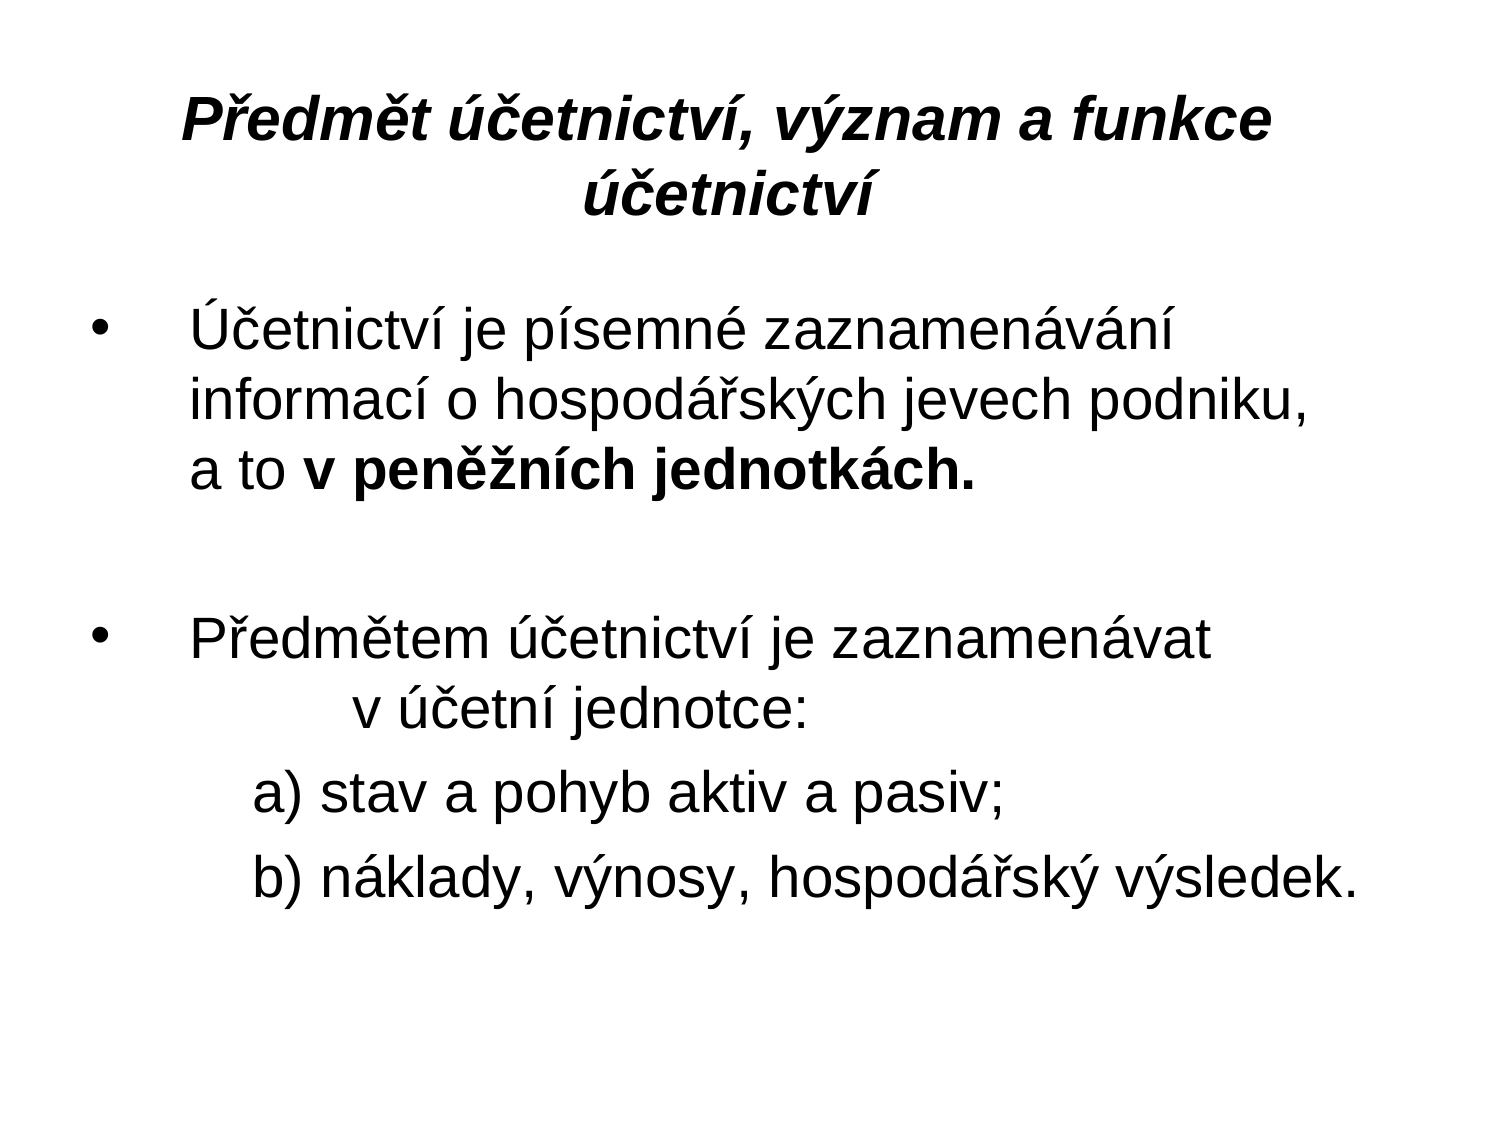

# Předmět účetnictví, význam a funkce účetnictví
Účetnictví je písemné zaznamenávání informací o hospodářských jevech podniku,
a to v peněžních jednotkách.
Předmětem účetnictví je zaznamenávat v účetní jednotce:
	a) stav a pohyb aktiv a pasiv;
	b) náklady, výnosy, hospodářský výsledek.